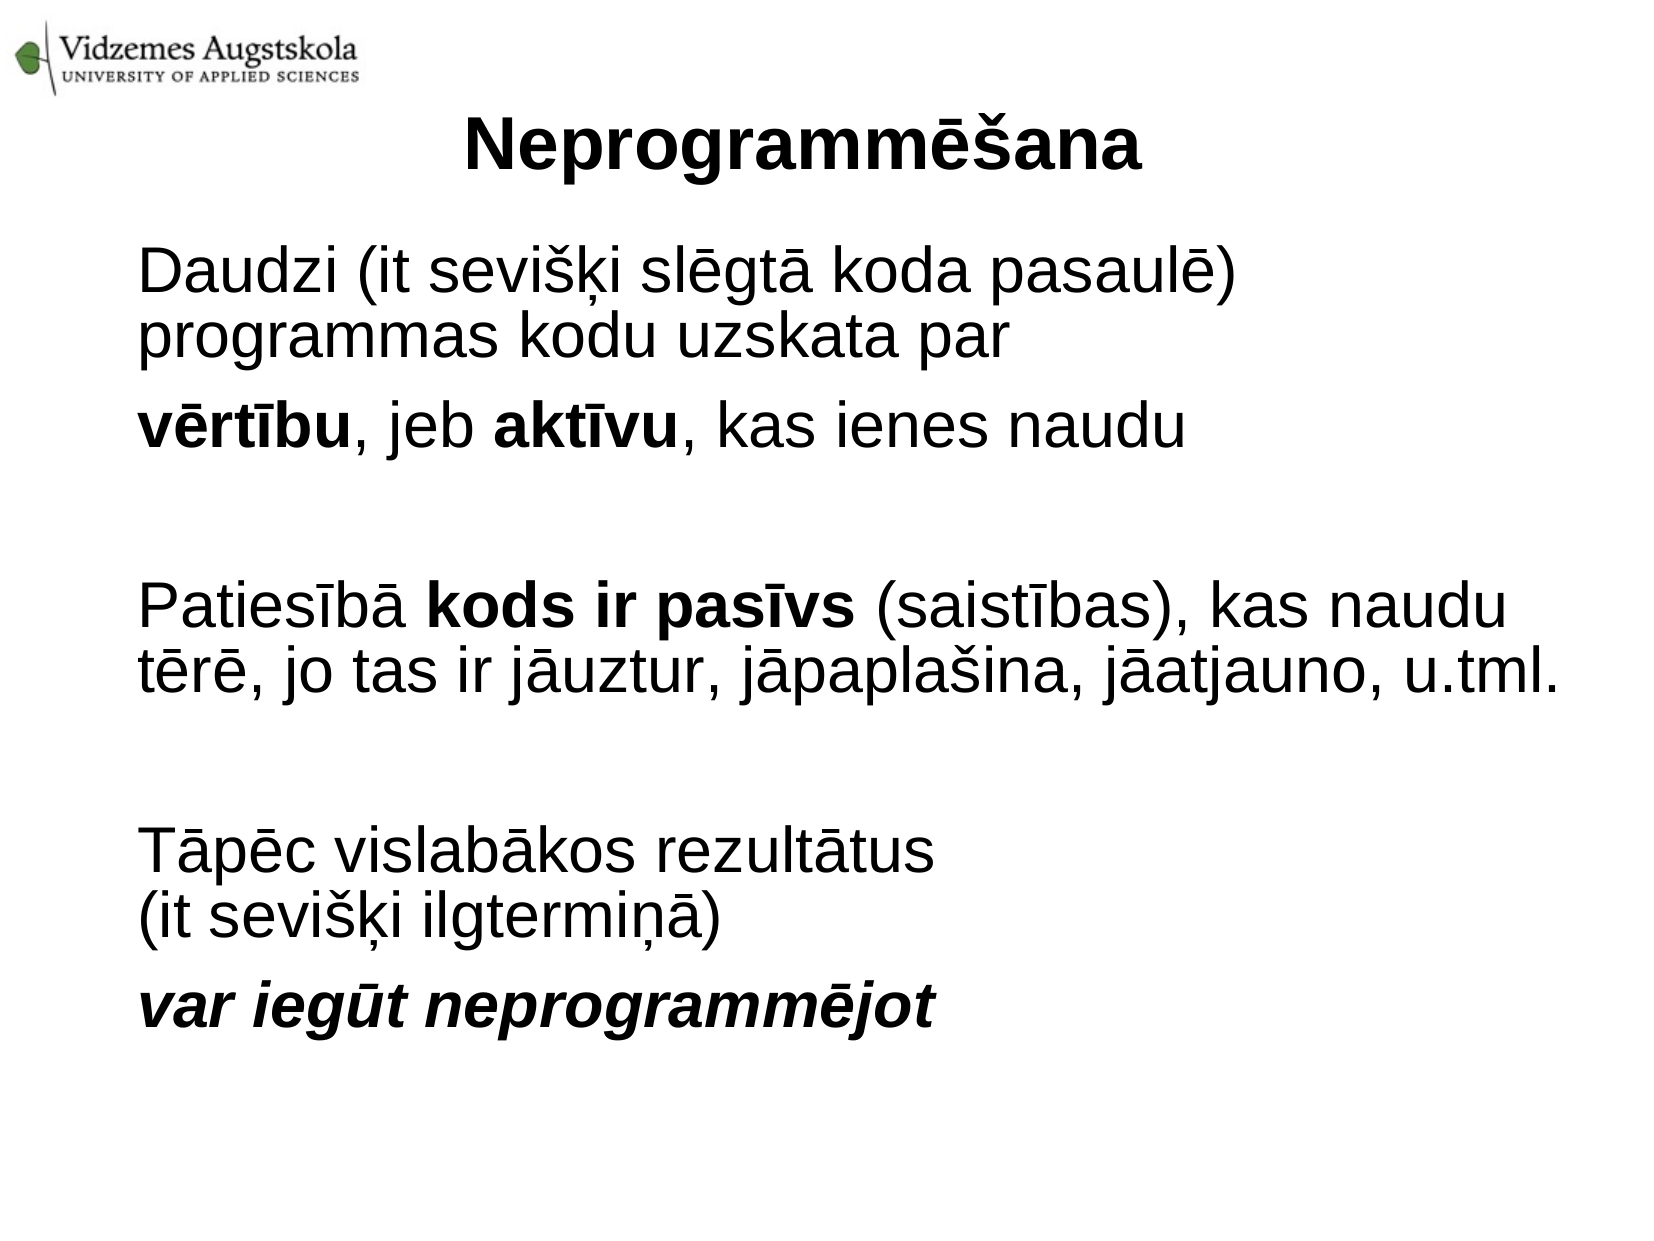

# Neprogrammēšana
Daudzi (it sevišķi slēgtā koda pasaulē) programmas kodu uzskata par
vērtību, jeb aktīvu, kas ienes naudu
Patiesībā kods ir pasīvs (saistības), kas naudu tērē, jo tas ir jāuztur, jāpaplašina, jāatjauno, u.tml.
Tāpēc vislabākos rezultātus
(it sevišķi ilgtermiņā)
var iegūt neprogrammējot